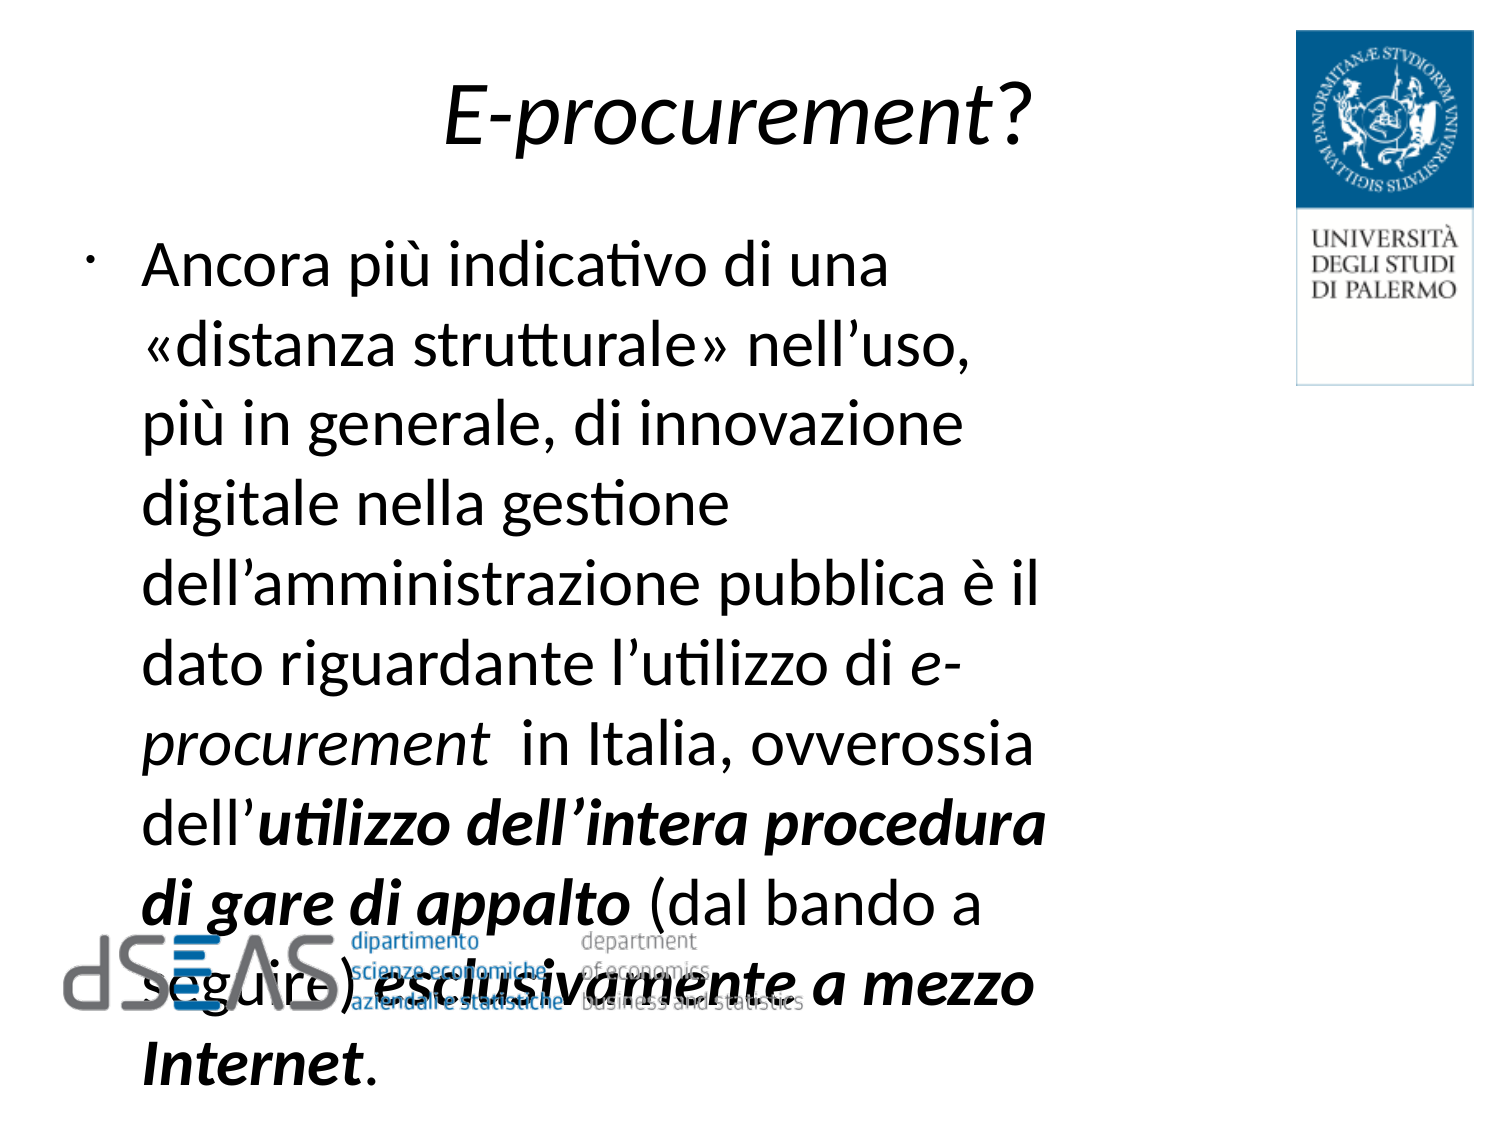

# E-procurement?
Ancora più indicativo di una «distanza strutturale» nell’uso, più in generale, di innovazione digitale nella gestione dell’amministrazione pubblica è il dato riguardante l’utilizzo di e-procurement in Italia, ovverossia dell’utilizzo dell’intera procedura di gare di appalto (dal bando a seguire) esclusivamente a mezzo Internet.
L’Italia risultava essere all’ultimo posto nel 2013